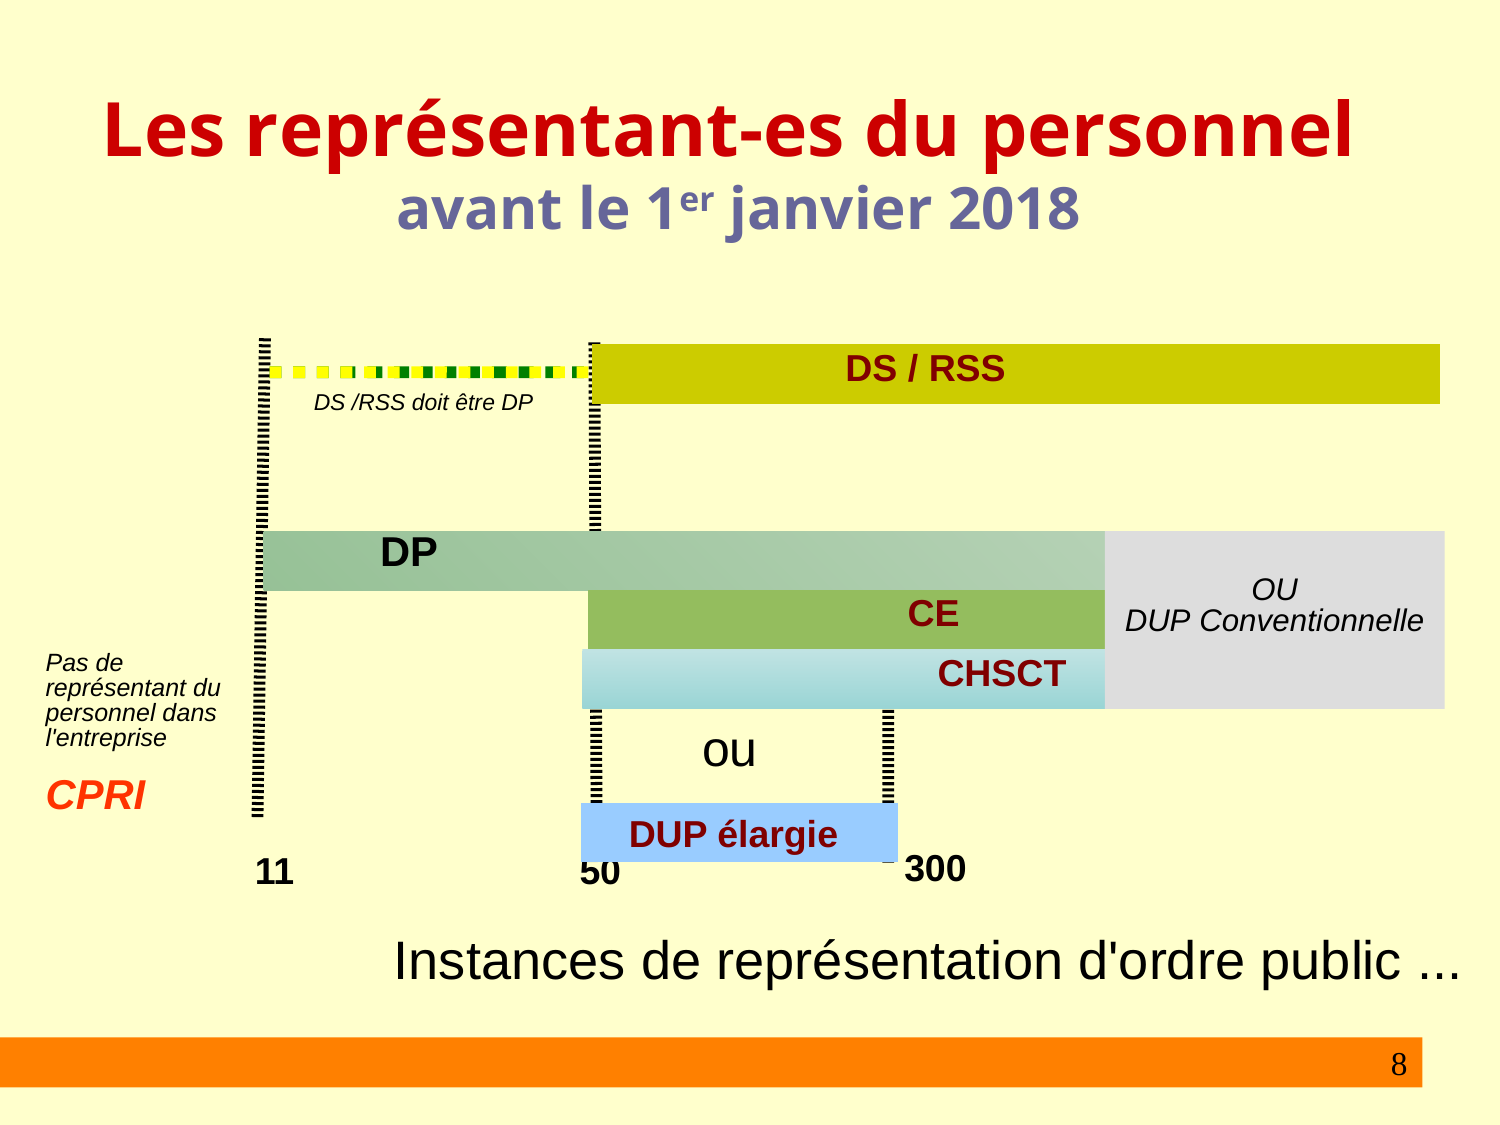

# Les représentant-es du personnel avant le 1er janvier 2018
DS / RSS
DS /RSS doit être DP
DP
OU
DUP Conventionnelle
CE
Pas de représentant du personnel dans l'entreprise
CPRI
CHSCT
ou
DUP élargie
300
11
50
Instances de représentation d'ordre public ...